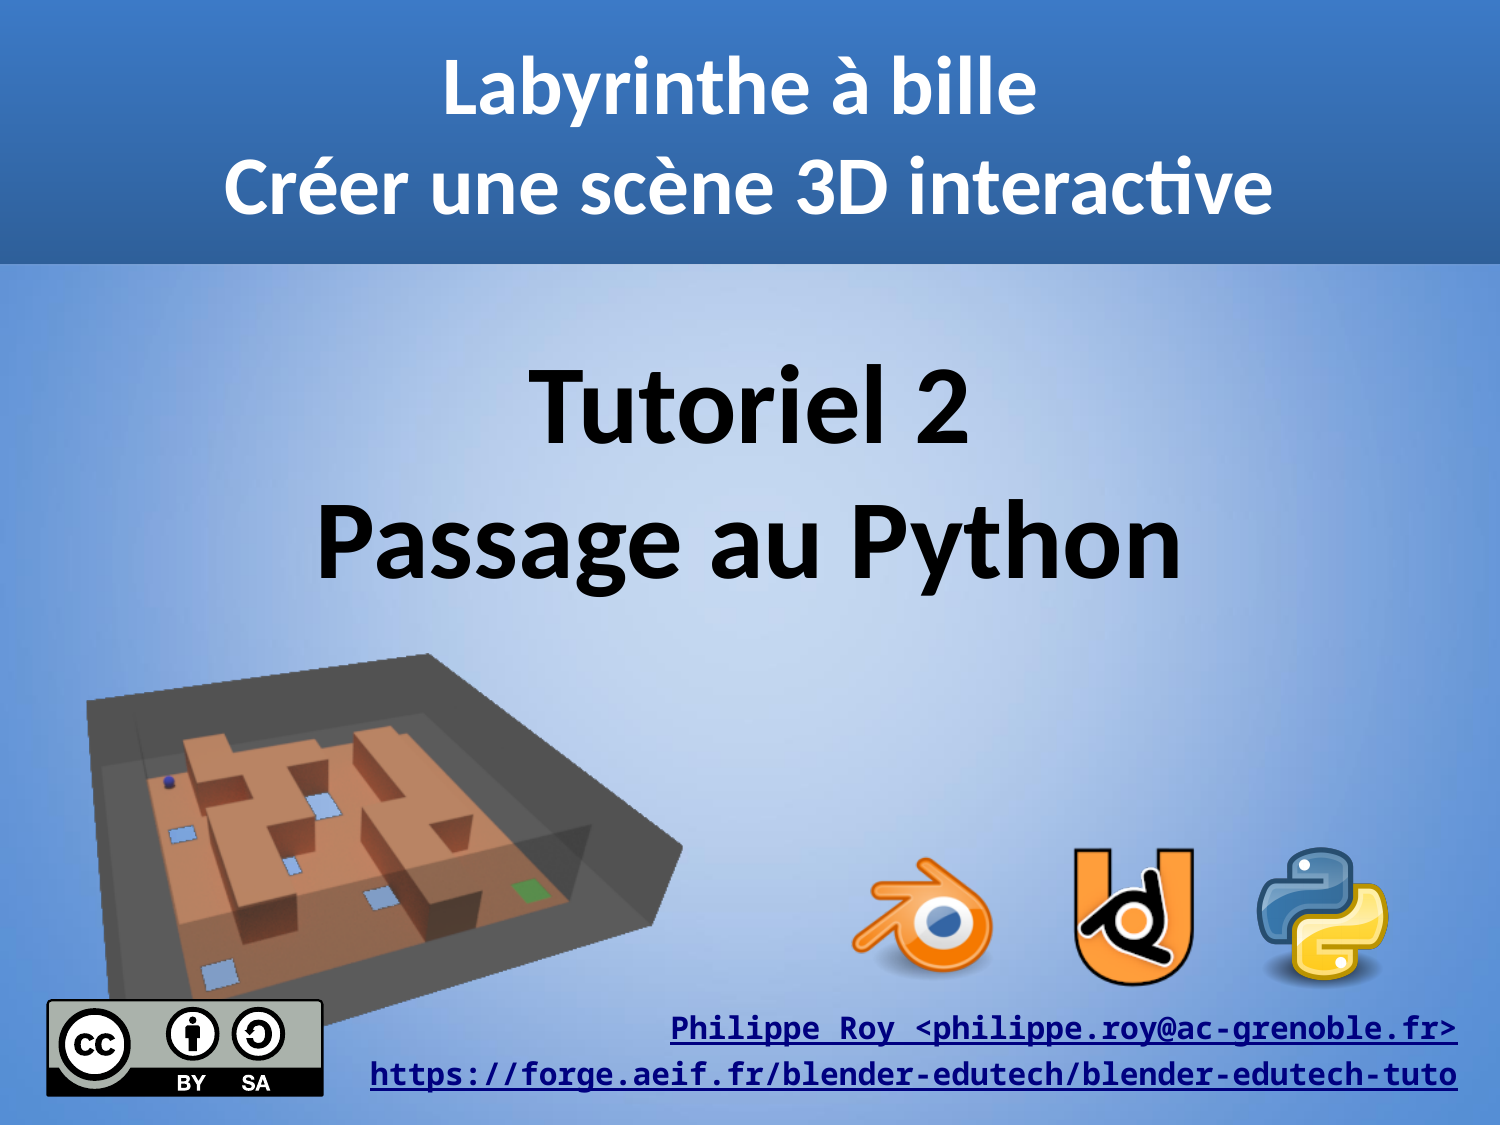

Labyrinthe à bille
Créer une scène 3D interactive
# Tutoriel 2
Passage au Python
Philippe Roy <philippe.roy@ac-grenoble.fr>
https://forge.aeif.fr/blender-edutech/blender-edutech-tuto